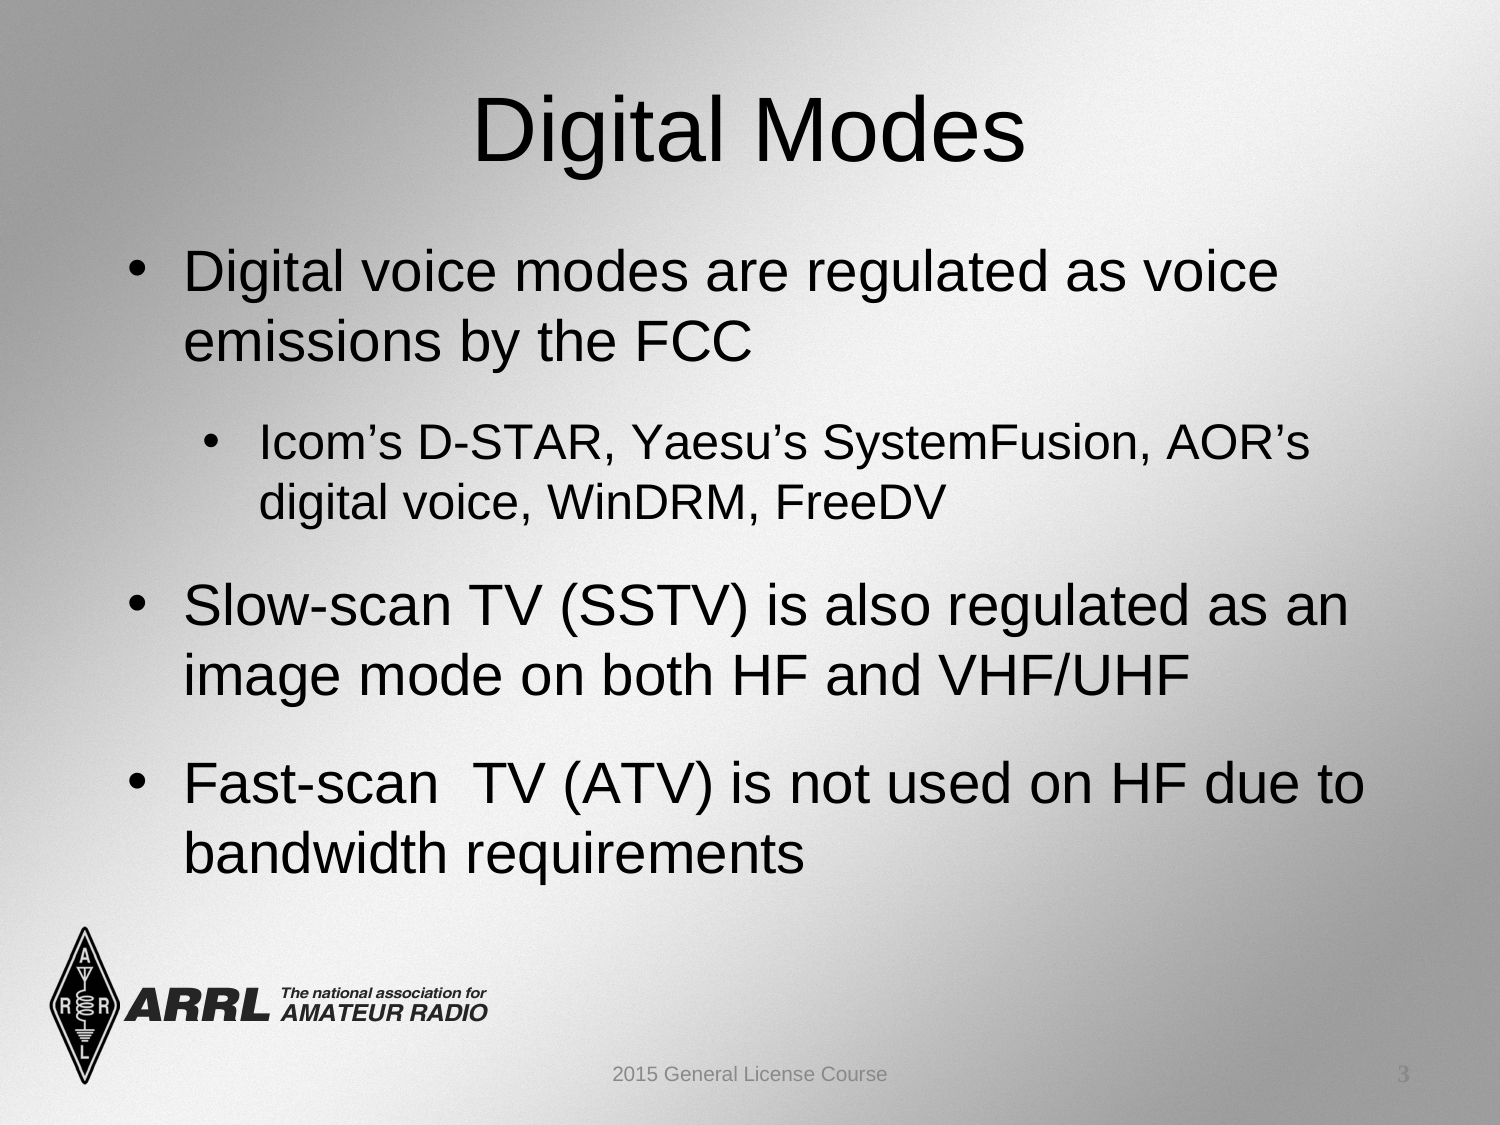

Digital Modes
Digital voice modes are regulated as voice emissions by the FCC
Icom’s D-STAR, Yaesu’s SystemFusion, AOR’s digital voice, WinDRM, FreeDV
Slow-scan TV (SSTV) is also regulated as an image mode on both HF and VHF/UHF
Fast-scan TV (ATV) is not used on HF due to bandwidth requirements
2015 General License Course